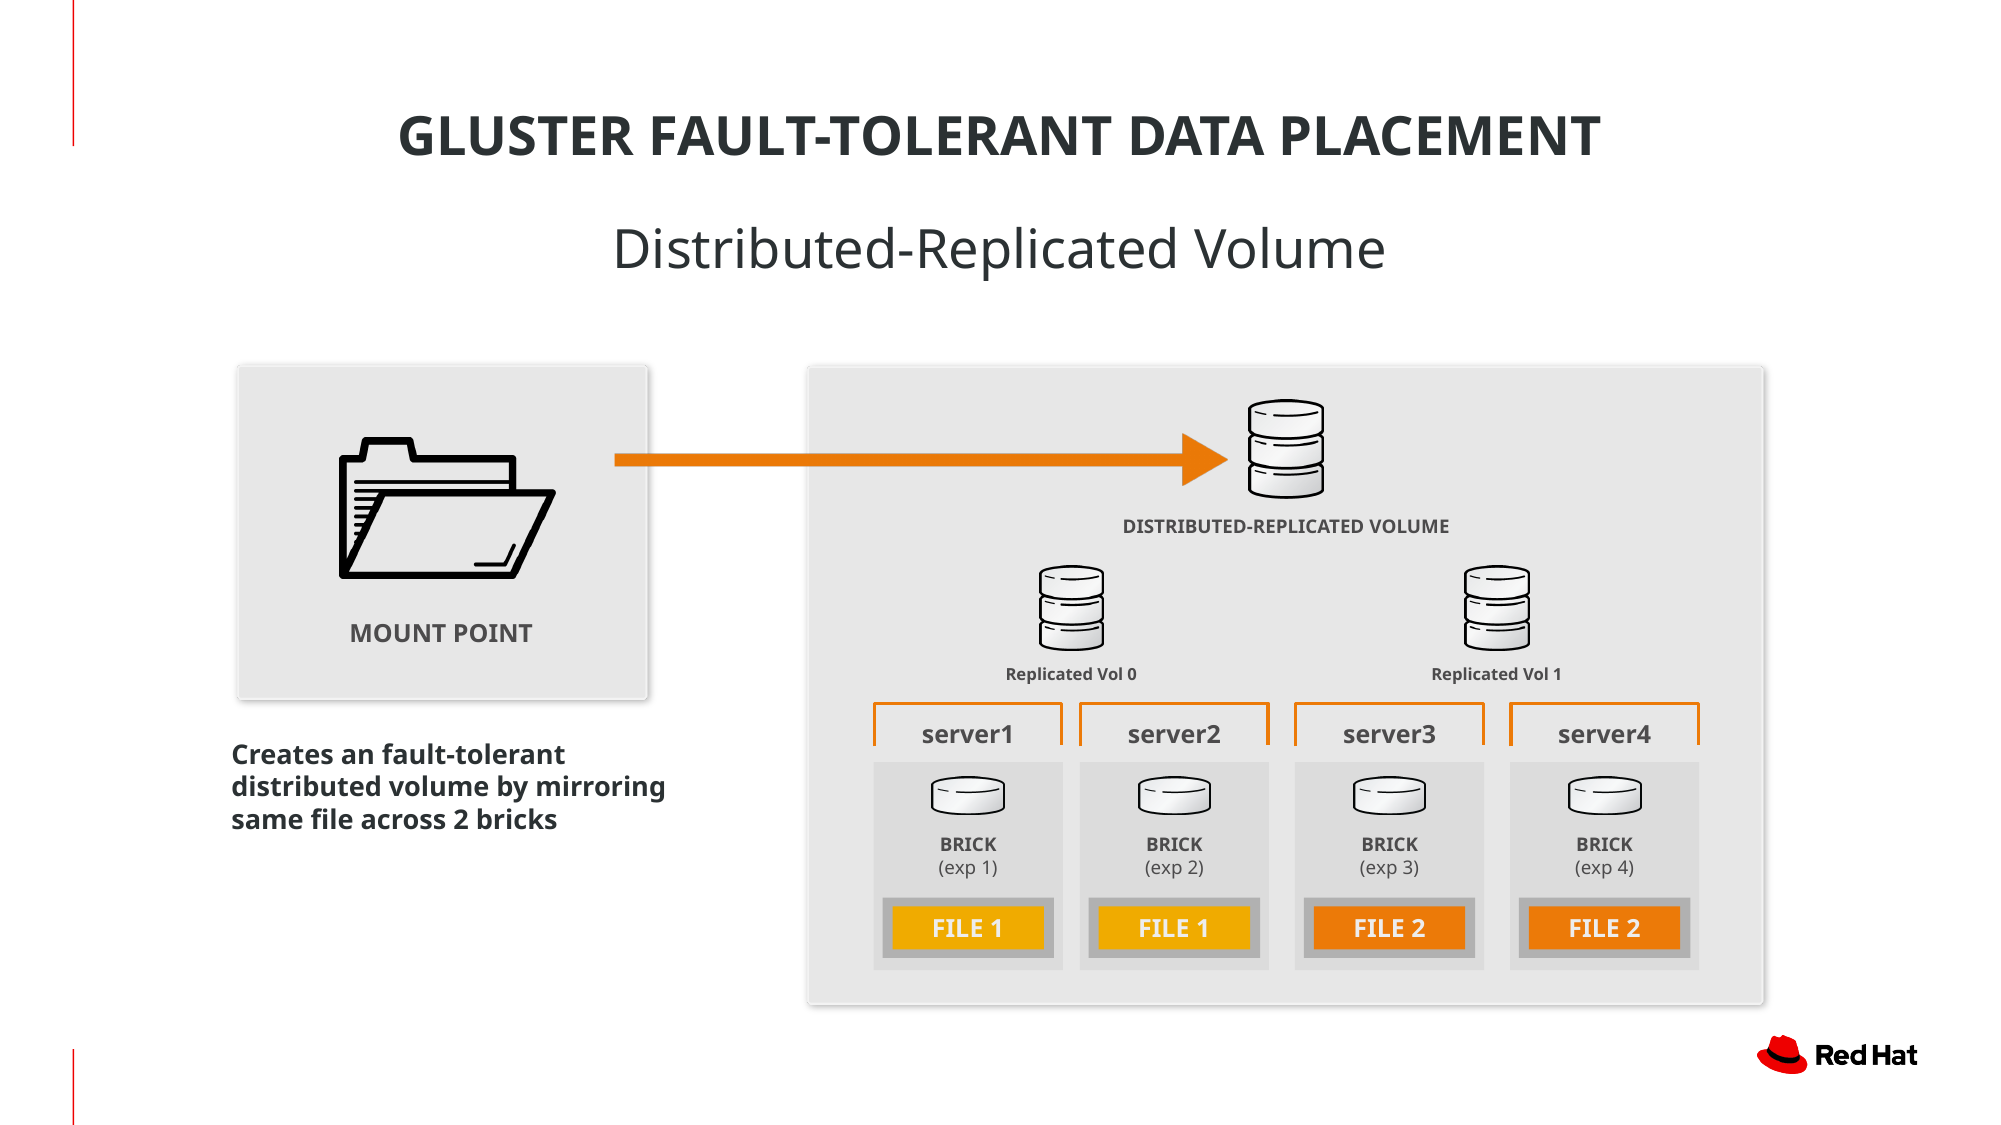

GLUSTER Fault-Tolerant DATA PLACEMENT
# Distributed-Replicated Volume
DISTRIBUTED-REPLICATED VOLUME
MOUNT POINT
Replicated Vol 0
Replicated Vol 1
server1
server2
server3
server4
Creates an fault-tolerant distributed volume by mirroring same file across 2 bricks
BRICK
(exp 1)
BRICK
(exp 2)
BRICK
(exp 3)
BRICK
(exp 4)
FILE 1
FILE 1
FILE 2
FILE 2